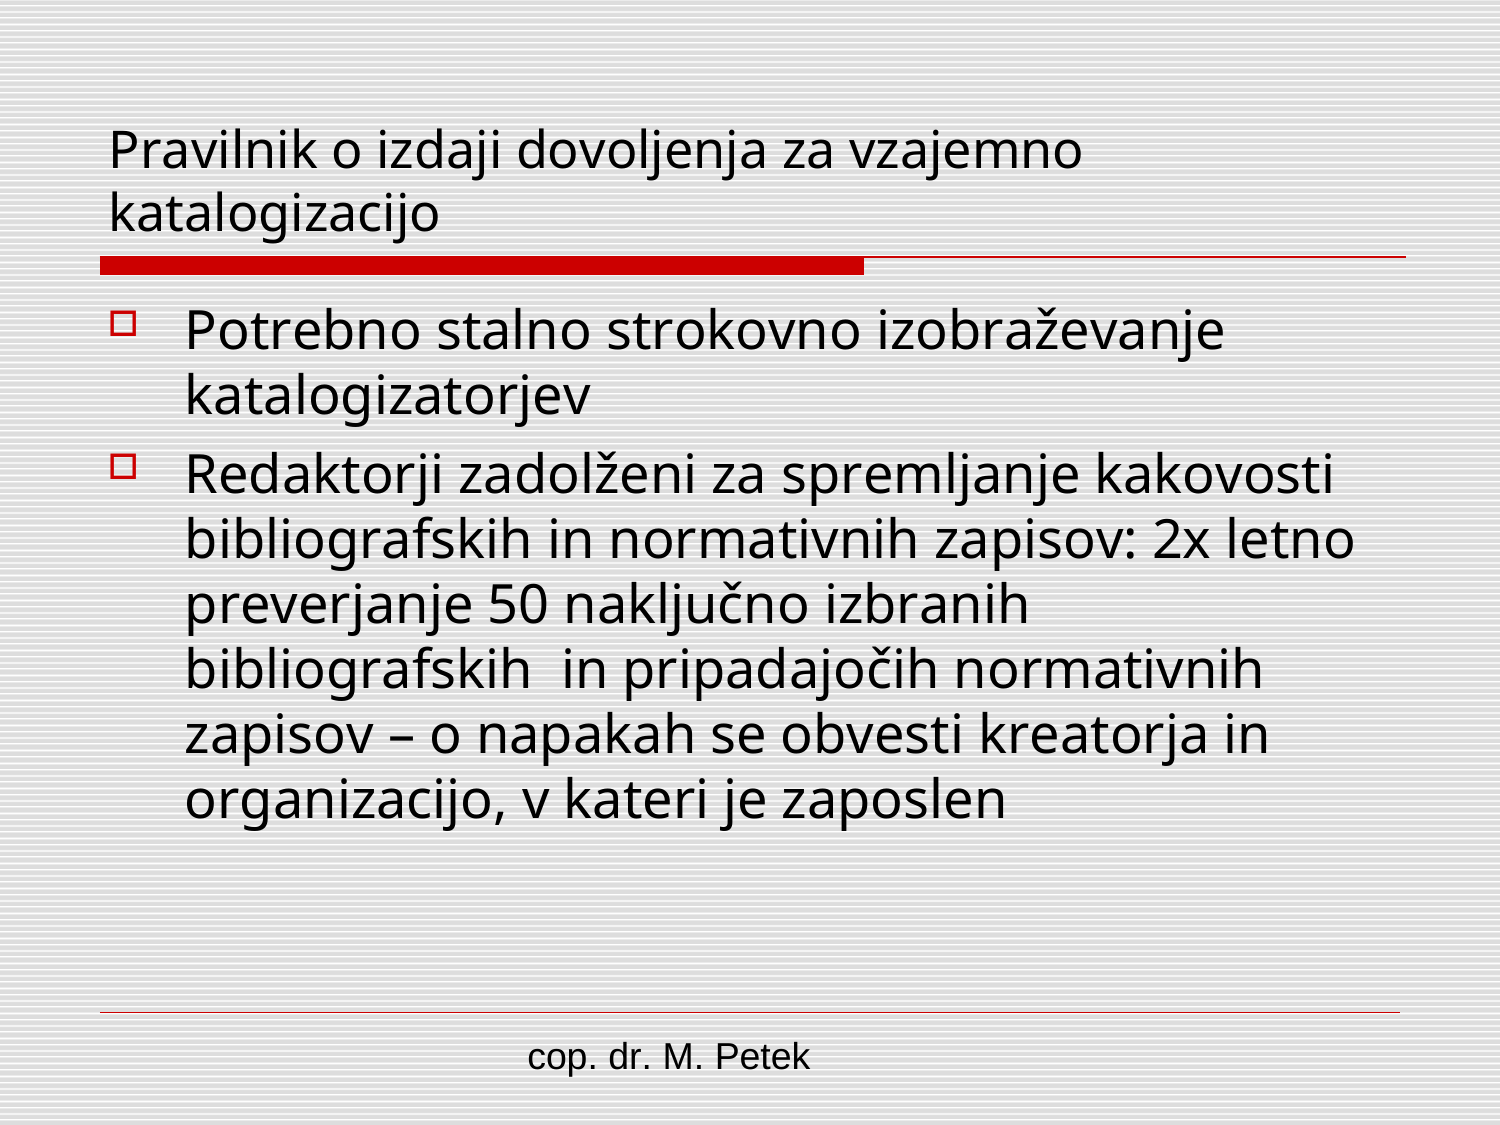

# Pravilnik o izdaji dovoljenja za vzajemno katalogizacijo
Potrebno stalno strokovno izobraževanje katalogizatorjev
Redaktorji zadolženi za spremljanje kakovosti bibliografskih in normativnih zapisov: 2x letno preverjanje 50 naključno izbranih bibliografskih in pripadajočih normativnih zapisov – o napakah se obvesti kreatorja in organizacijo, v kateri je zaposlen
cop. dr. M. Petek